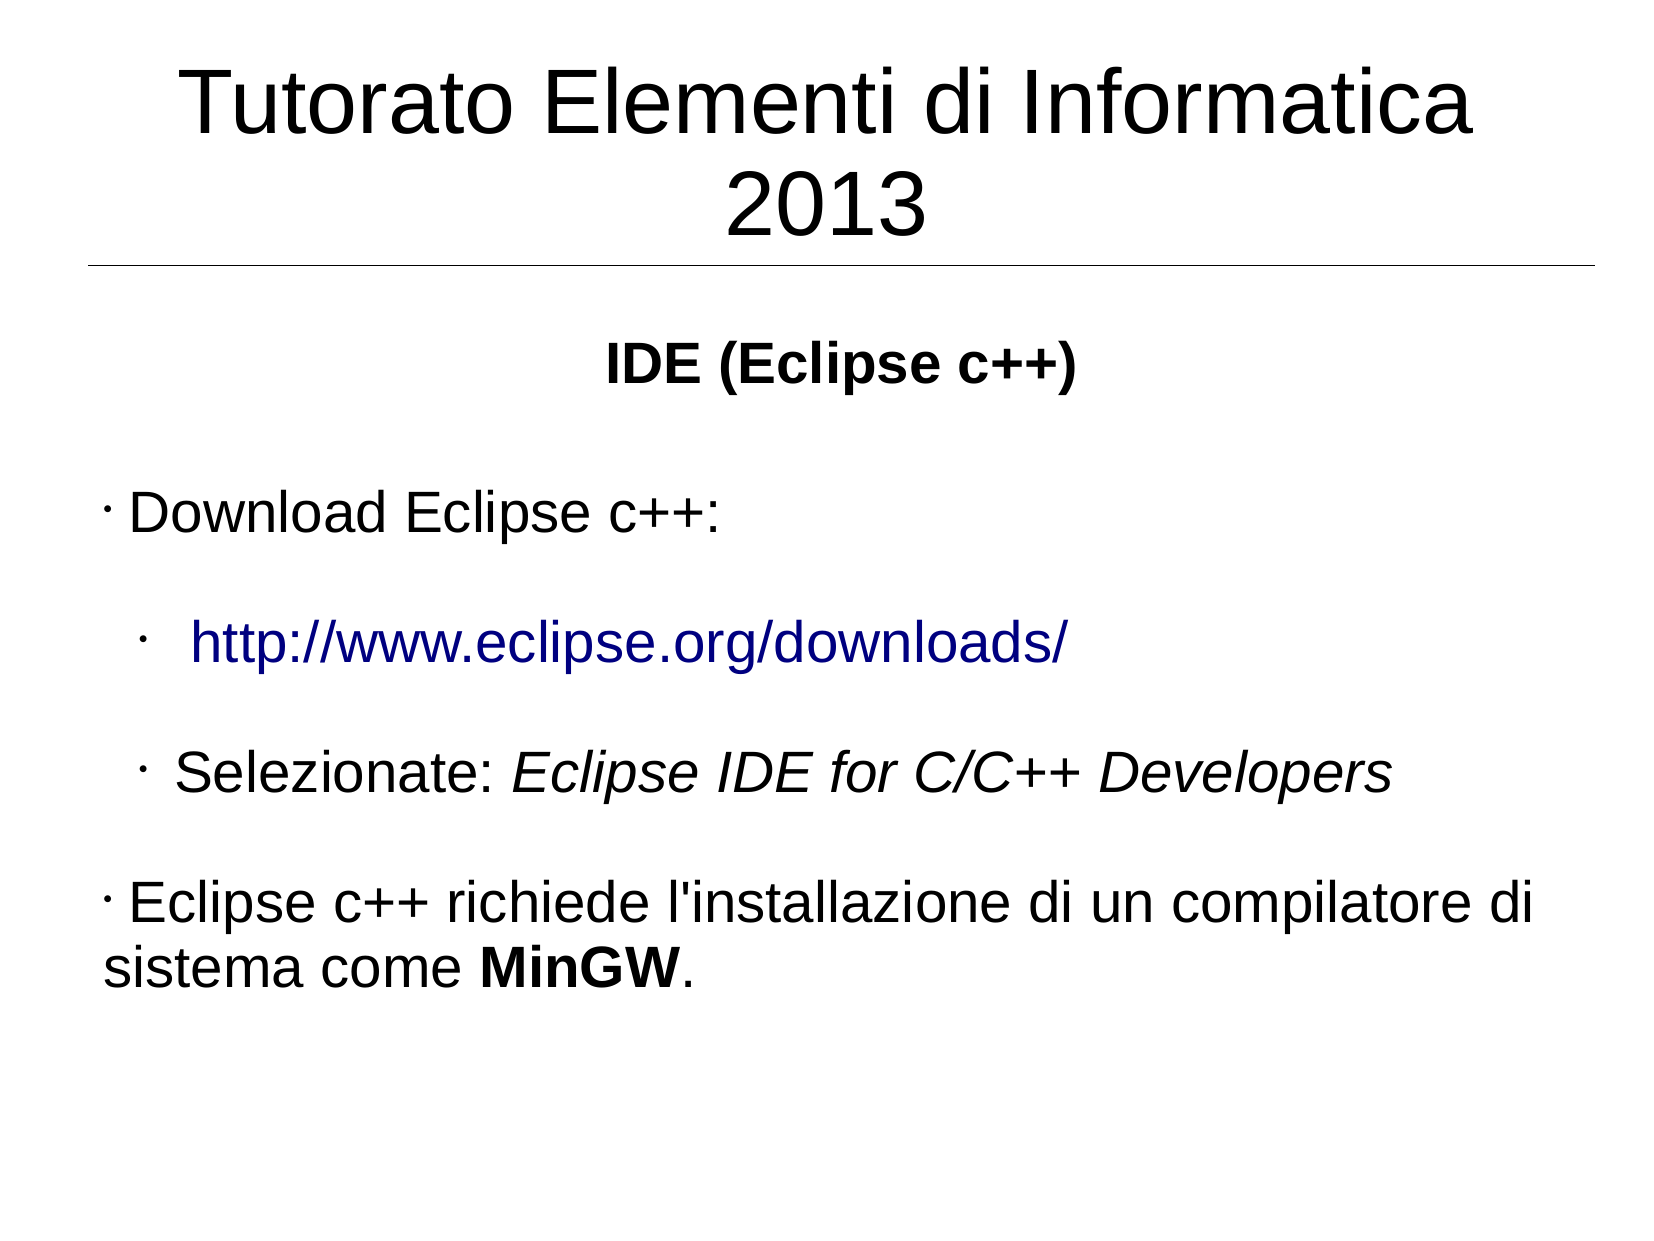

# Tutorato Elementi di Informatica 2013
IDE (Eclipse c++)
 Download Eclipse c++:
 http://www.eclipse.org/downloads/
Selezionate: Eclipse IDE for C/C++ Developers
 Eclipse c++ richiede l'installazione di un compilatore di sistema come MinGW.